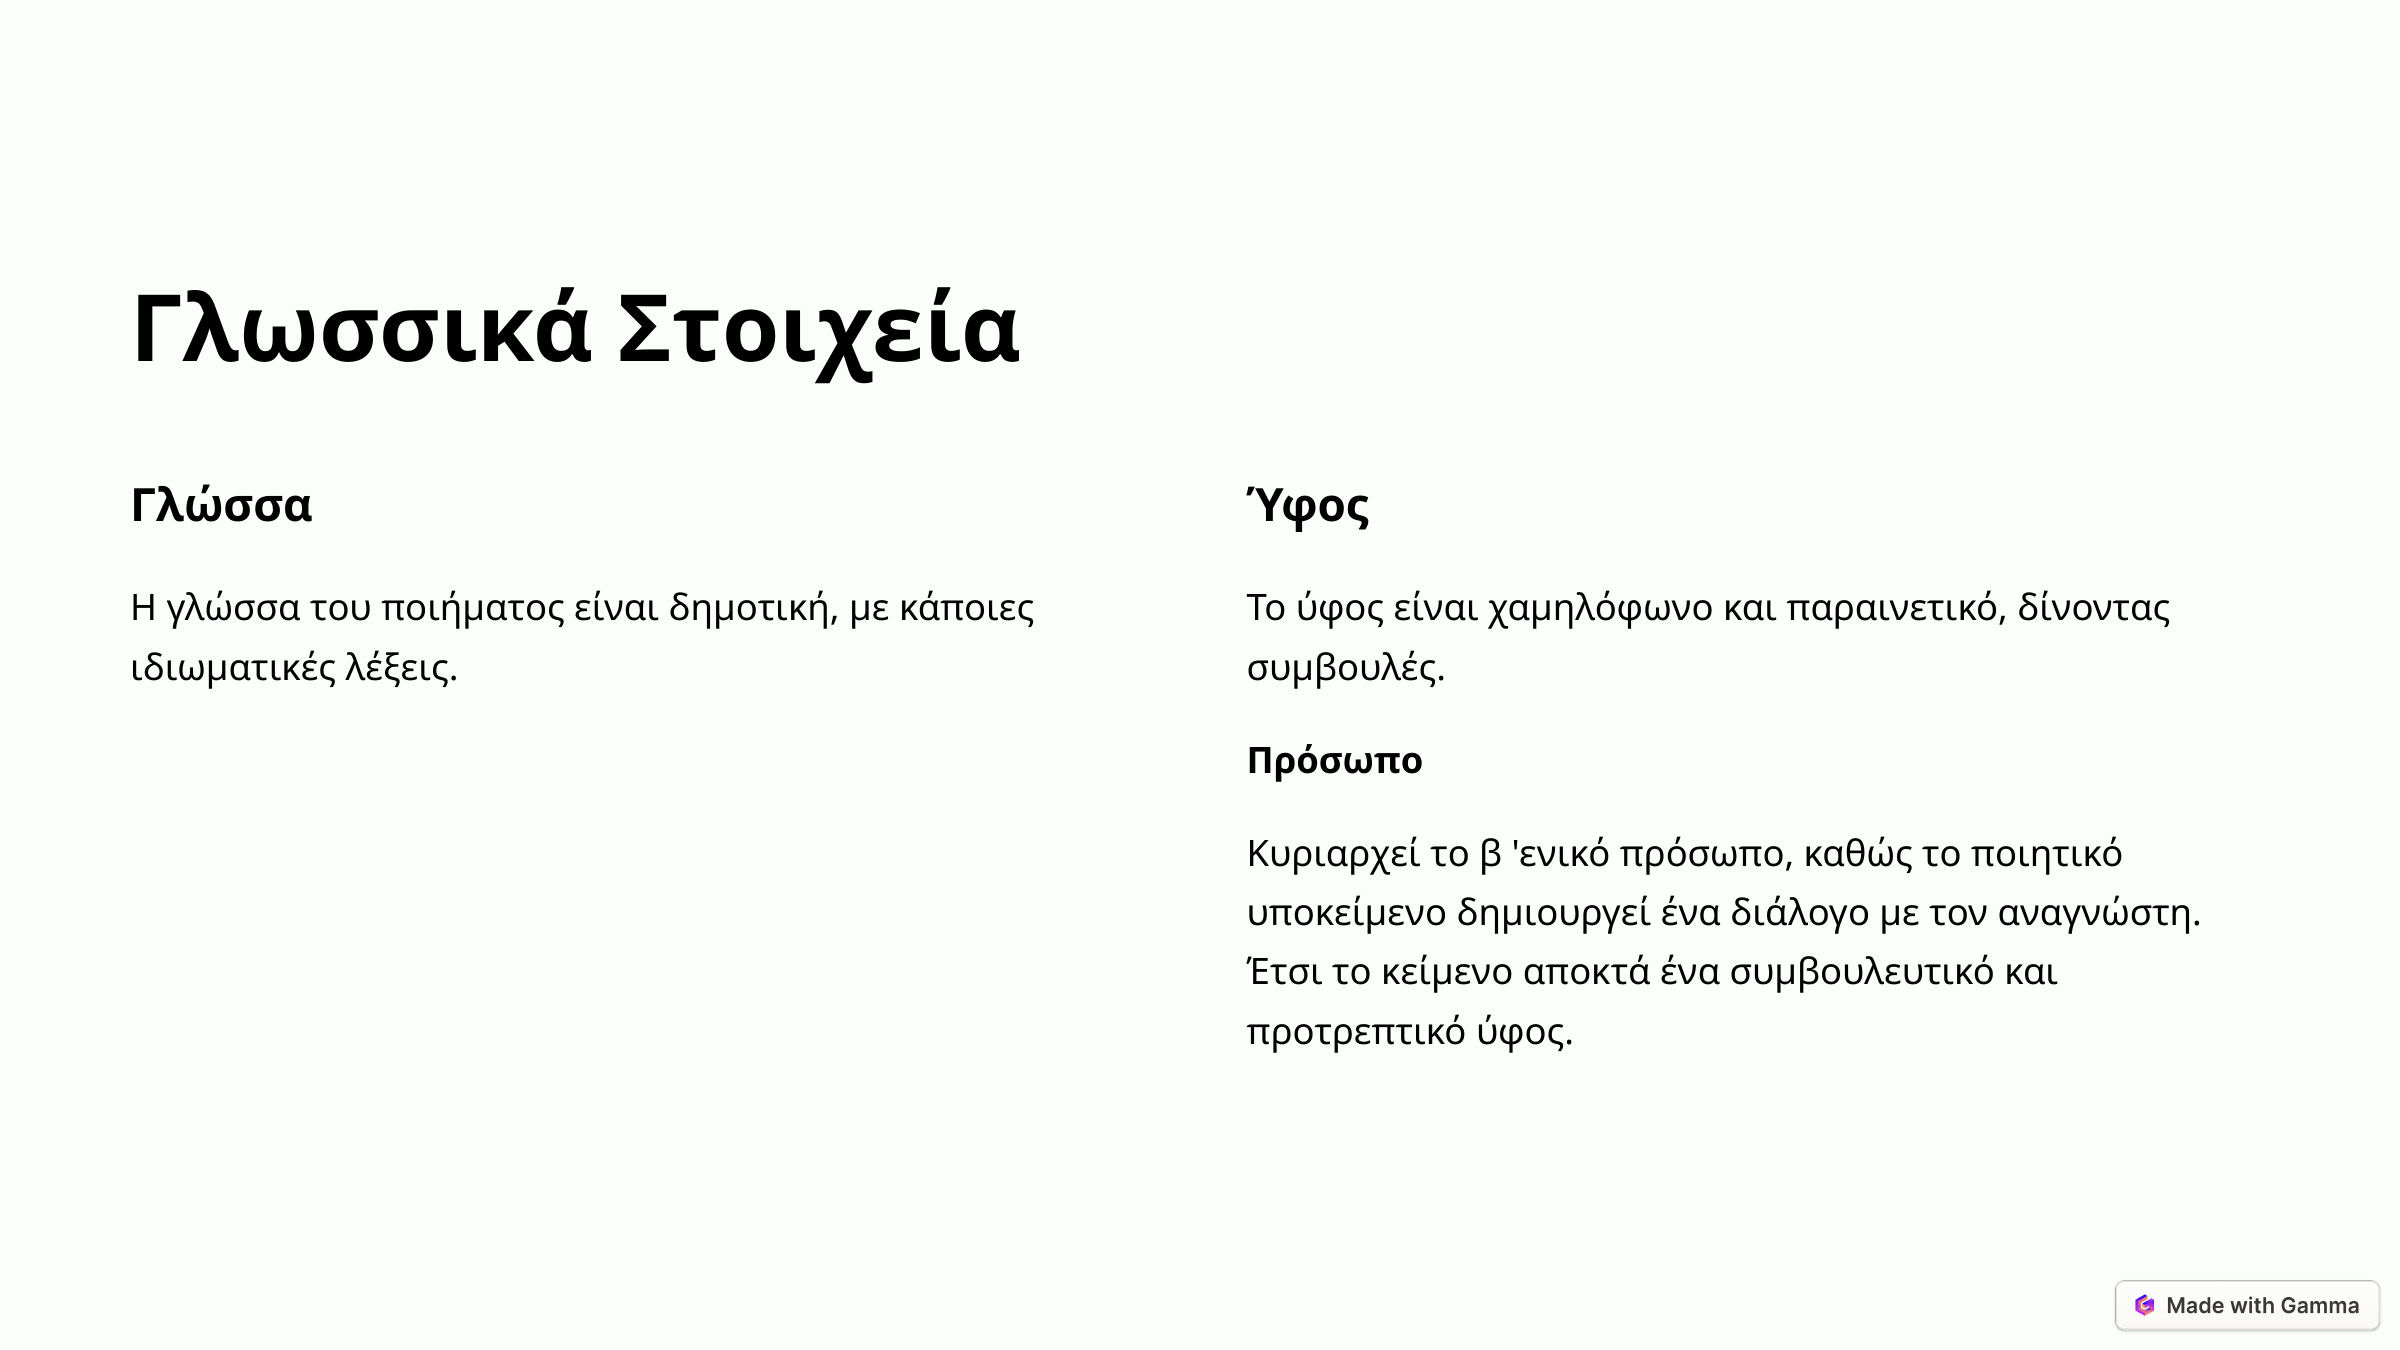

Γλωσσικά Στοιχεία
Γλώσσα
Ύφος
Η γλώσσα του ποιήματος είναι δημοτική, με κάποιες ιδιωματικές λέξεις.
Το ύφος είναι χαμηλόφωνο και παραινετικό, δίνοντας συμβουλές.
Πρόσωπο
Κυριαρχεί το β 'ενικό πρόσωπο, καθώς το ποιητικό υποκείμενο δημιουργεί ένα διάλογο με τον αναγνώστη. Έτσι το κείμενο αποκτά ένα συμβουλευτικό και προτρεπτικό ύφος.